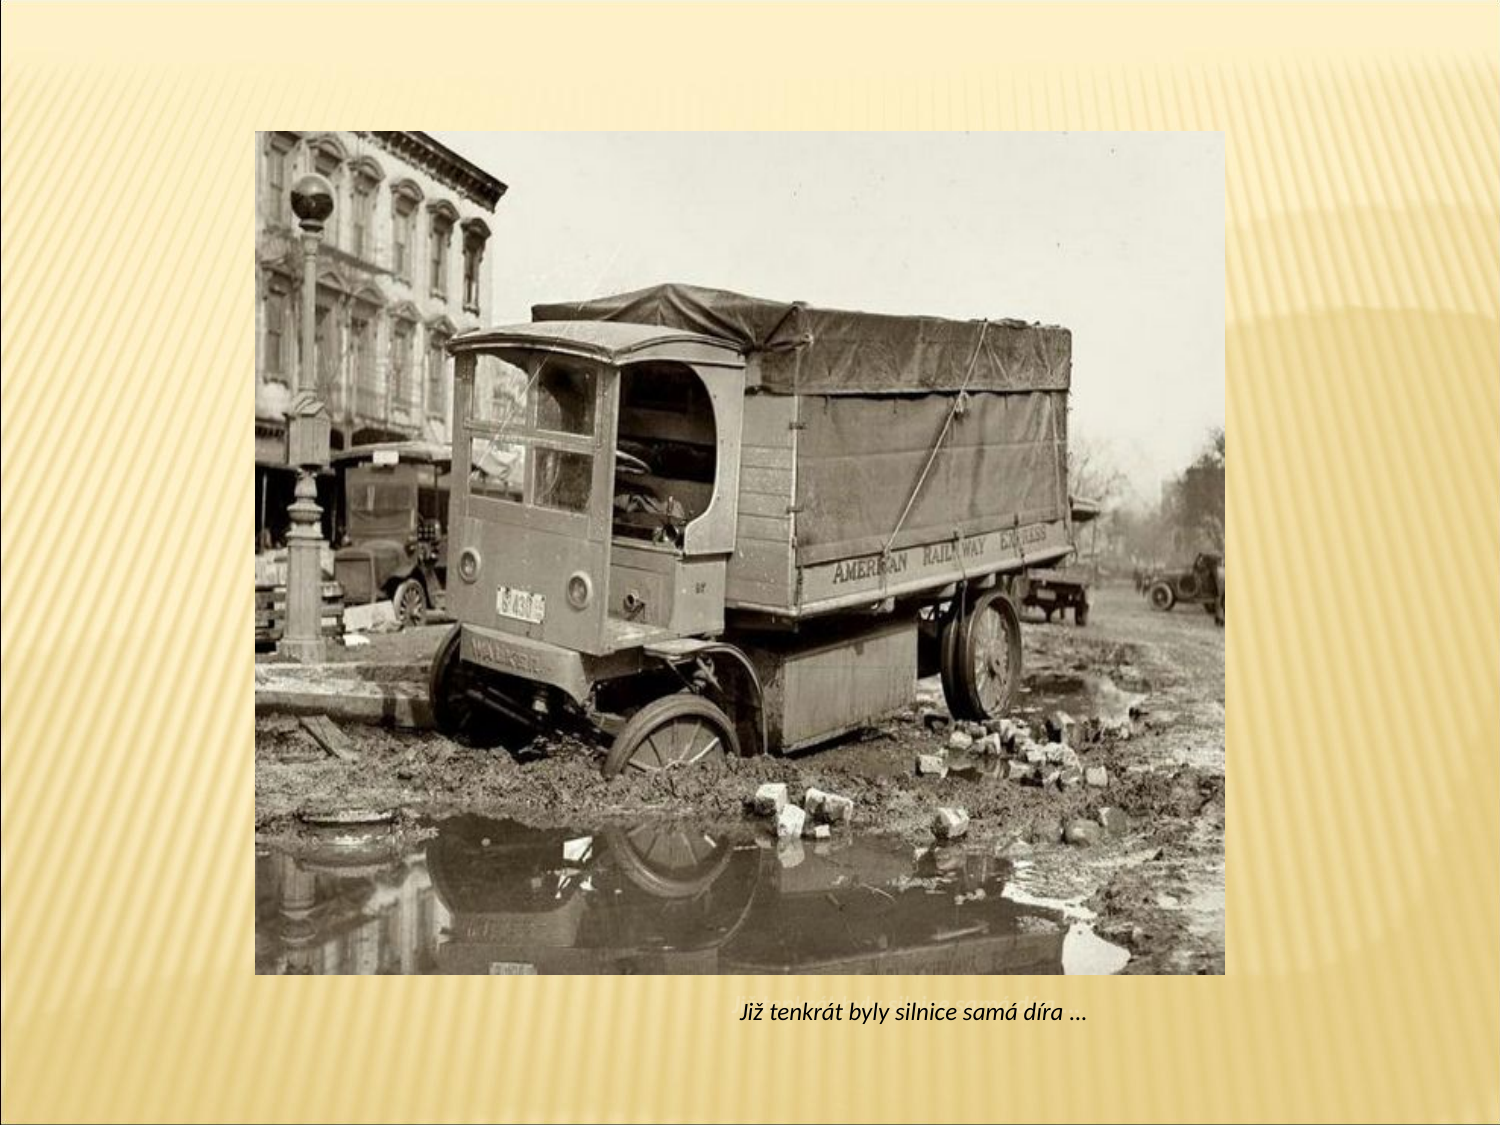

Již tenkrát byly silnice samá díra …